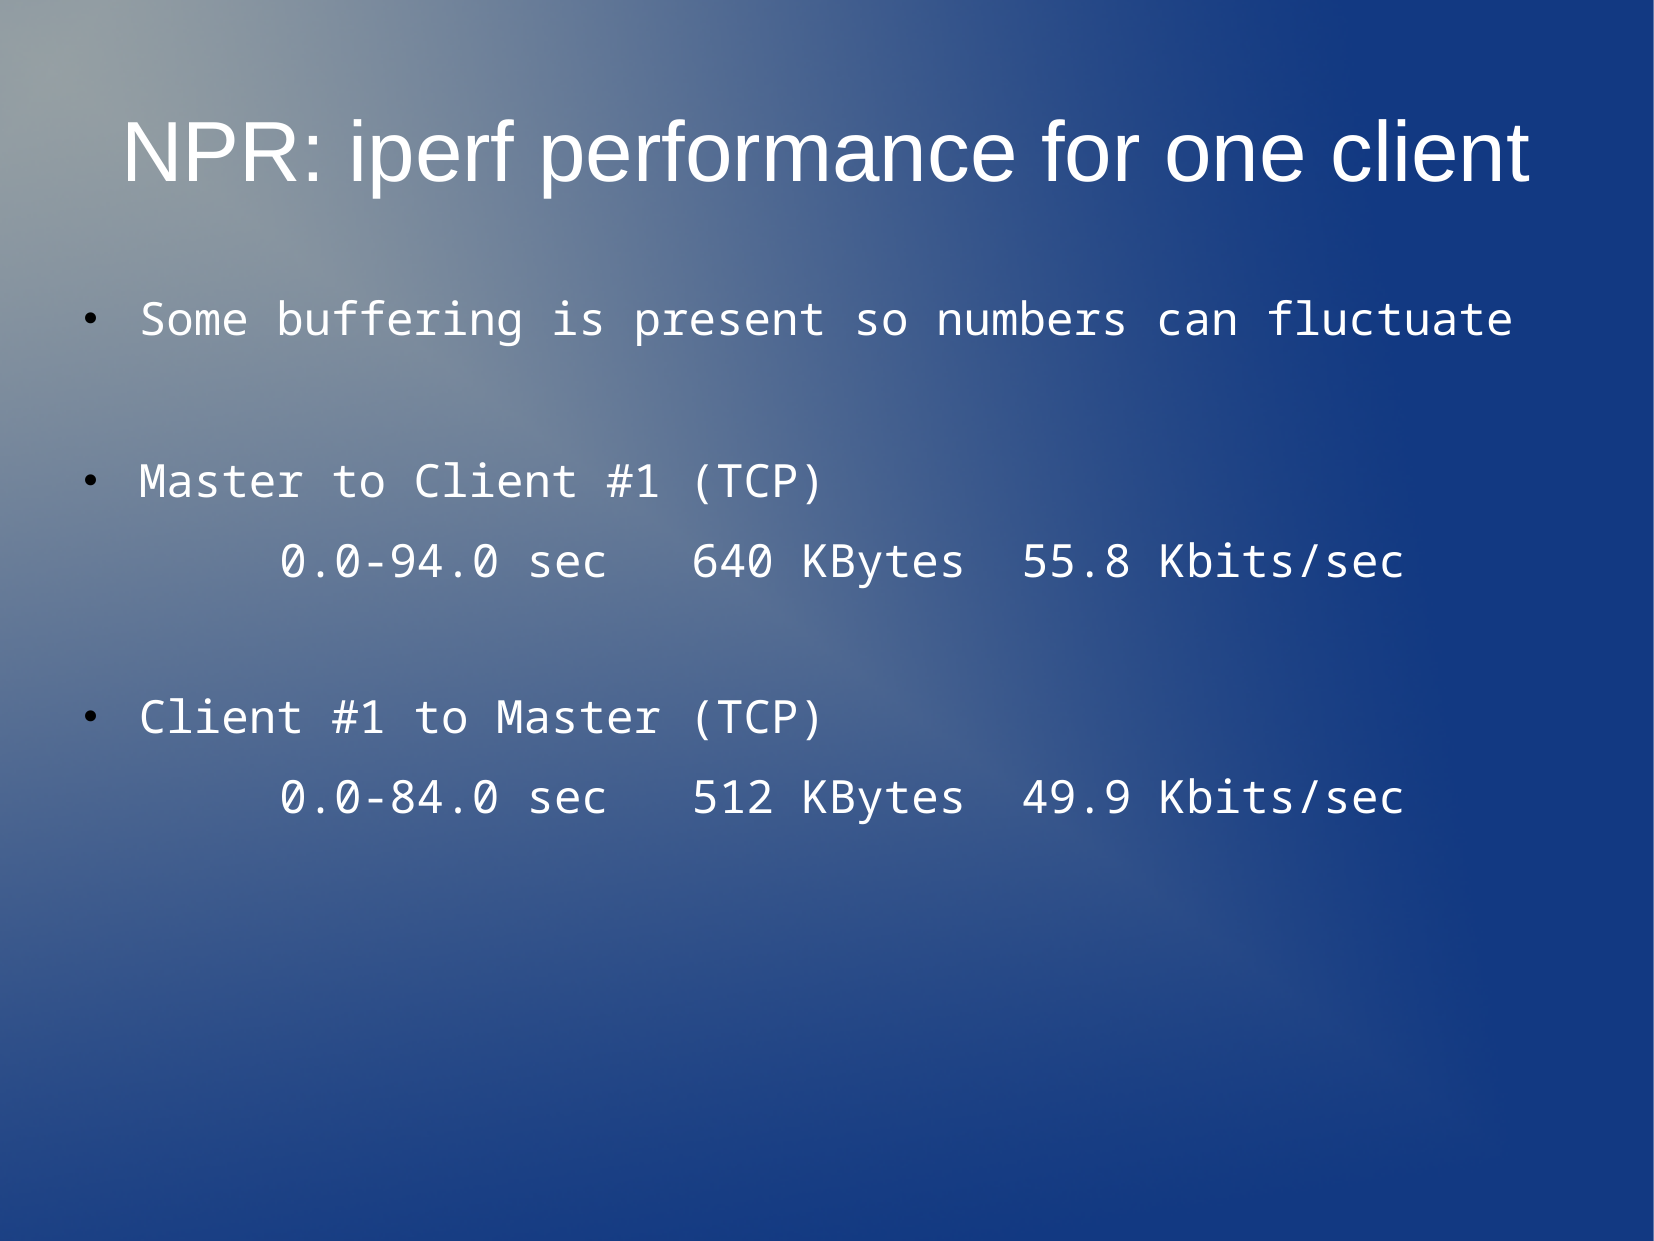

# NPR: iperf performance for one client
Some buffering is present so numbers can fluctuate
Master to Client #1 (TCP)
0.0-94.0 sec 640 KBytes 55.8 Kbits/sec
Client #1 to Master (TCP)
0.0-84.0 sec 512 KBytes 49.9 Kbits/sec